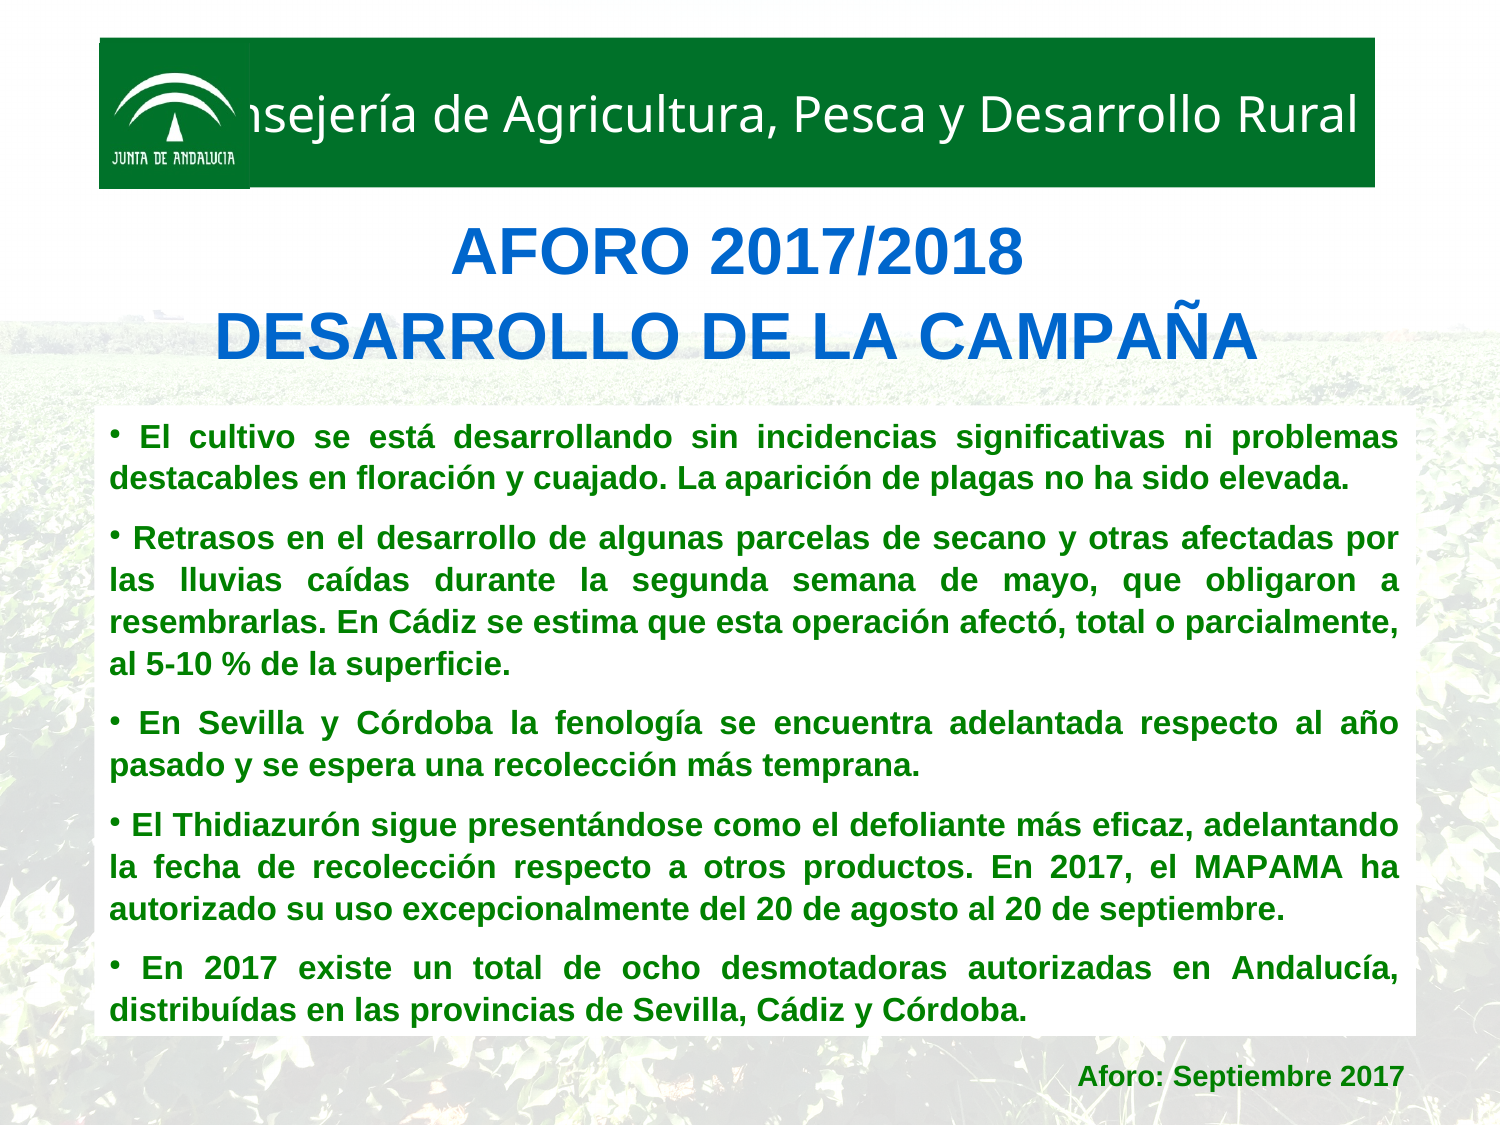

# Consejería de Agricultura, Pesca y Desarrollo Rural
AFORO 2017/2018
DESARROLLO DE LA CAMPAÑA
 El cultivo se está desarrollando sin incidencias significativas ni problemas destacables en floración y cuajado. La aparición de plagas no ha sido elevada.
 Retrasos en el desarrollo de algunas parcelas de secano y otras afectadas por las lluvias caídas durante la segunda semana de mayo, que obligaron a resembrarlas. En Cádiz se estima que esta operación afectó, total o parcialmente, al 5-10 % de la superficie.
 En Sevilla y Córdoba la fenología se encuentra adelantada respecto al año pasado y se espera una recolección más temprana.
 El Thidiazurón sigue presentándose como el defoliante más eficaz, adelantando la fecha de recolección respecto a otros productos. En 2017, el MAPAMA ha autorizado su uso excepcionalmente del 20 de agosto al 20 de septiembre.
 En 2017 existe un total de ocho desmotadoras autorizadas en Andalucía, distribuídas en las provincias de Sevilla, Cádiz y Córdoba.
Aforo: Septiembre 2017